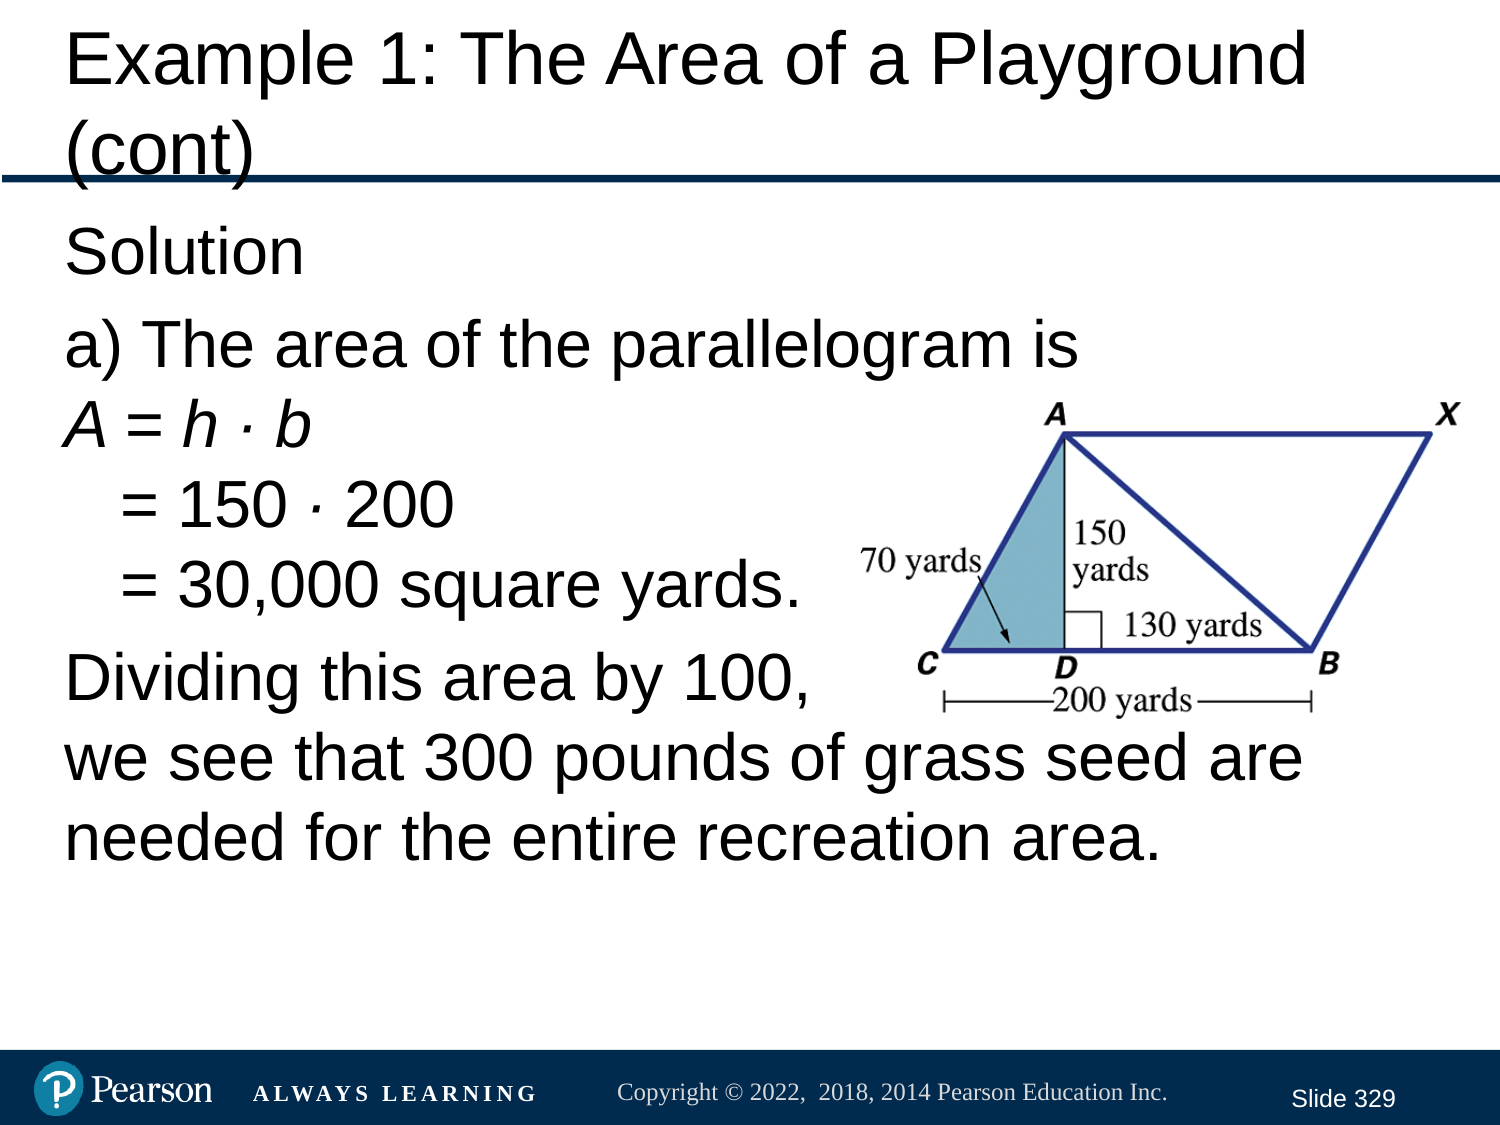

# Example 1: The Area of a Playground (cont)
Solution
a) The area of the parallelogram is
A = h ∙ b
 = 150 ∙ 200
 = 30,000 square yards.
Dividing this area by 100,
we see that 300 pounds of grass seed are needed for the entire recreation area.